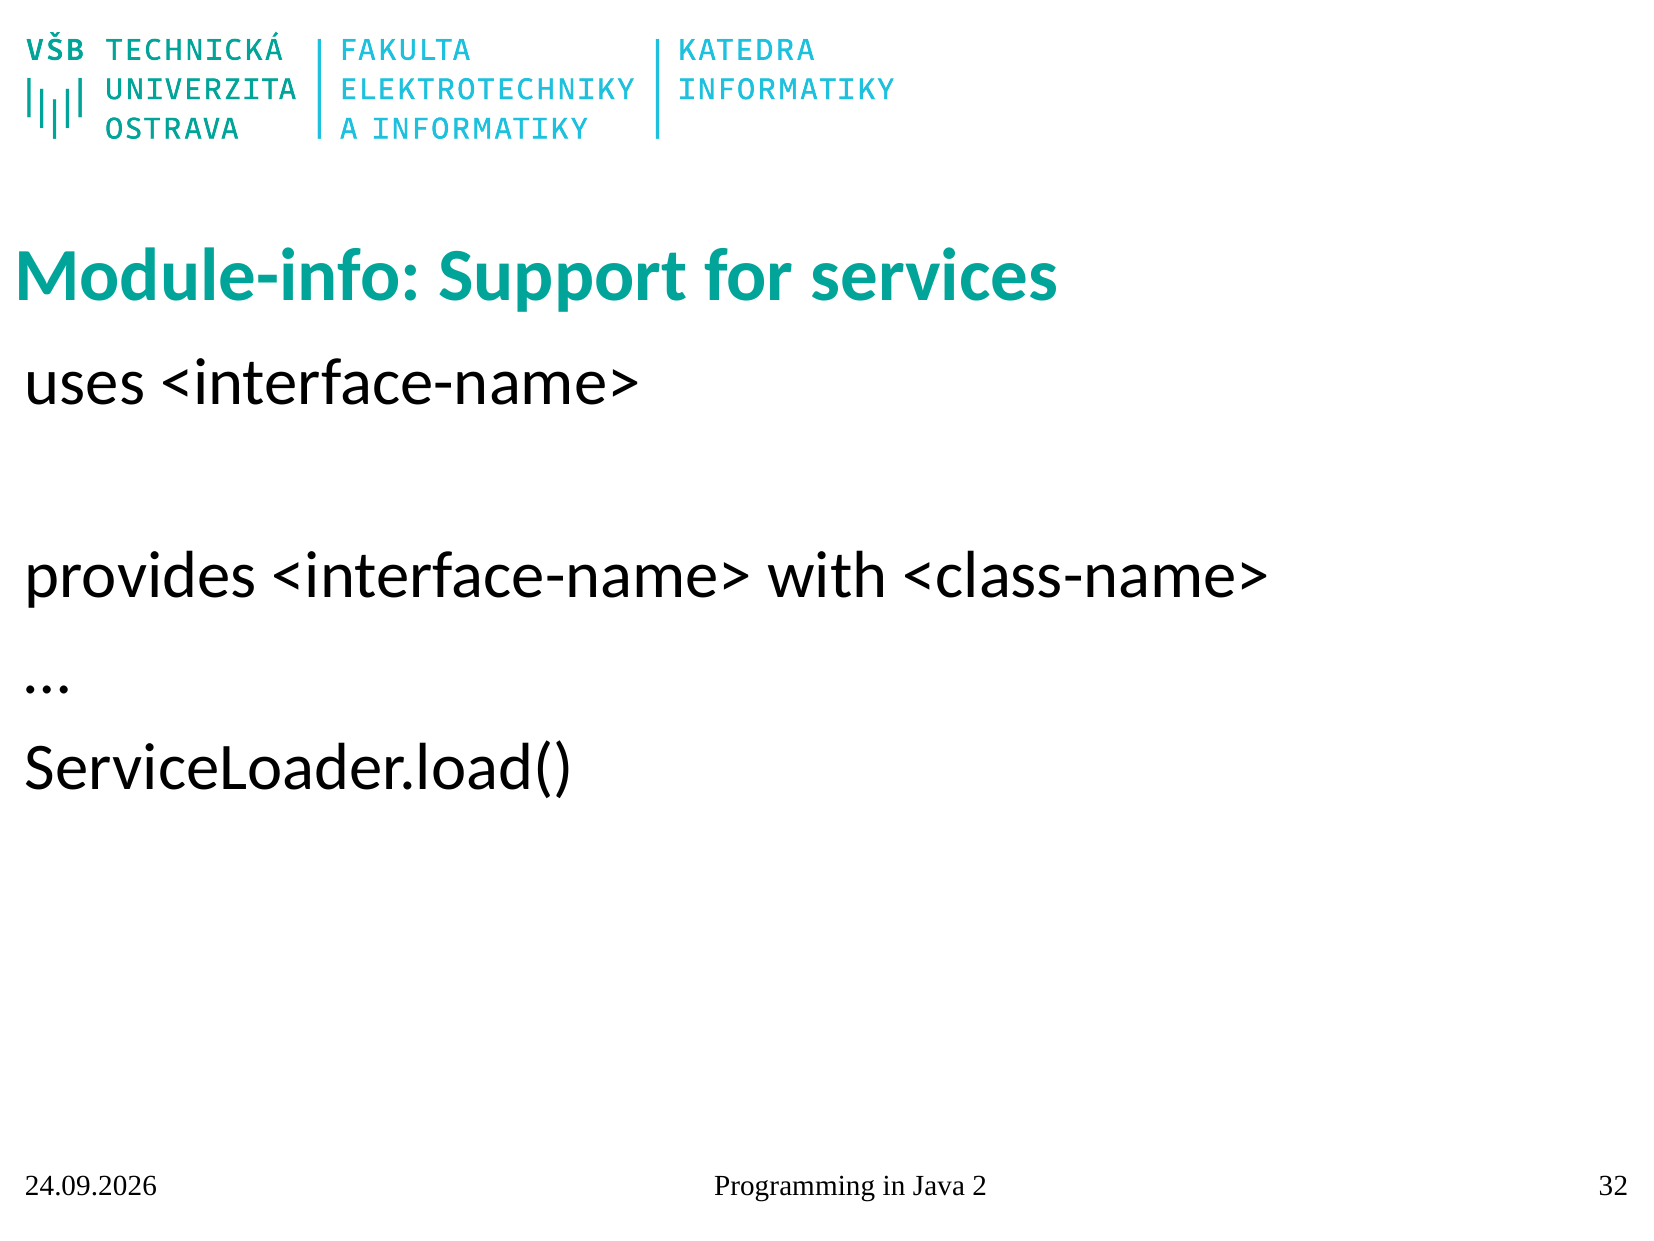

# Module-info: Support for services
uses <interface-name>
provides <interface-name> with <class-name>
…
ServiceLoader.load()
Programming in Java 2
32